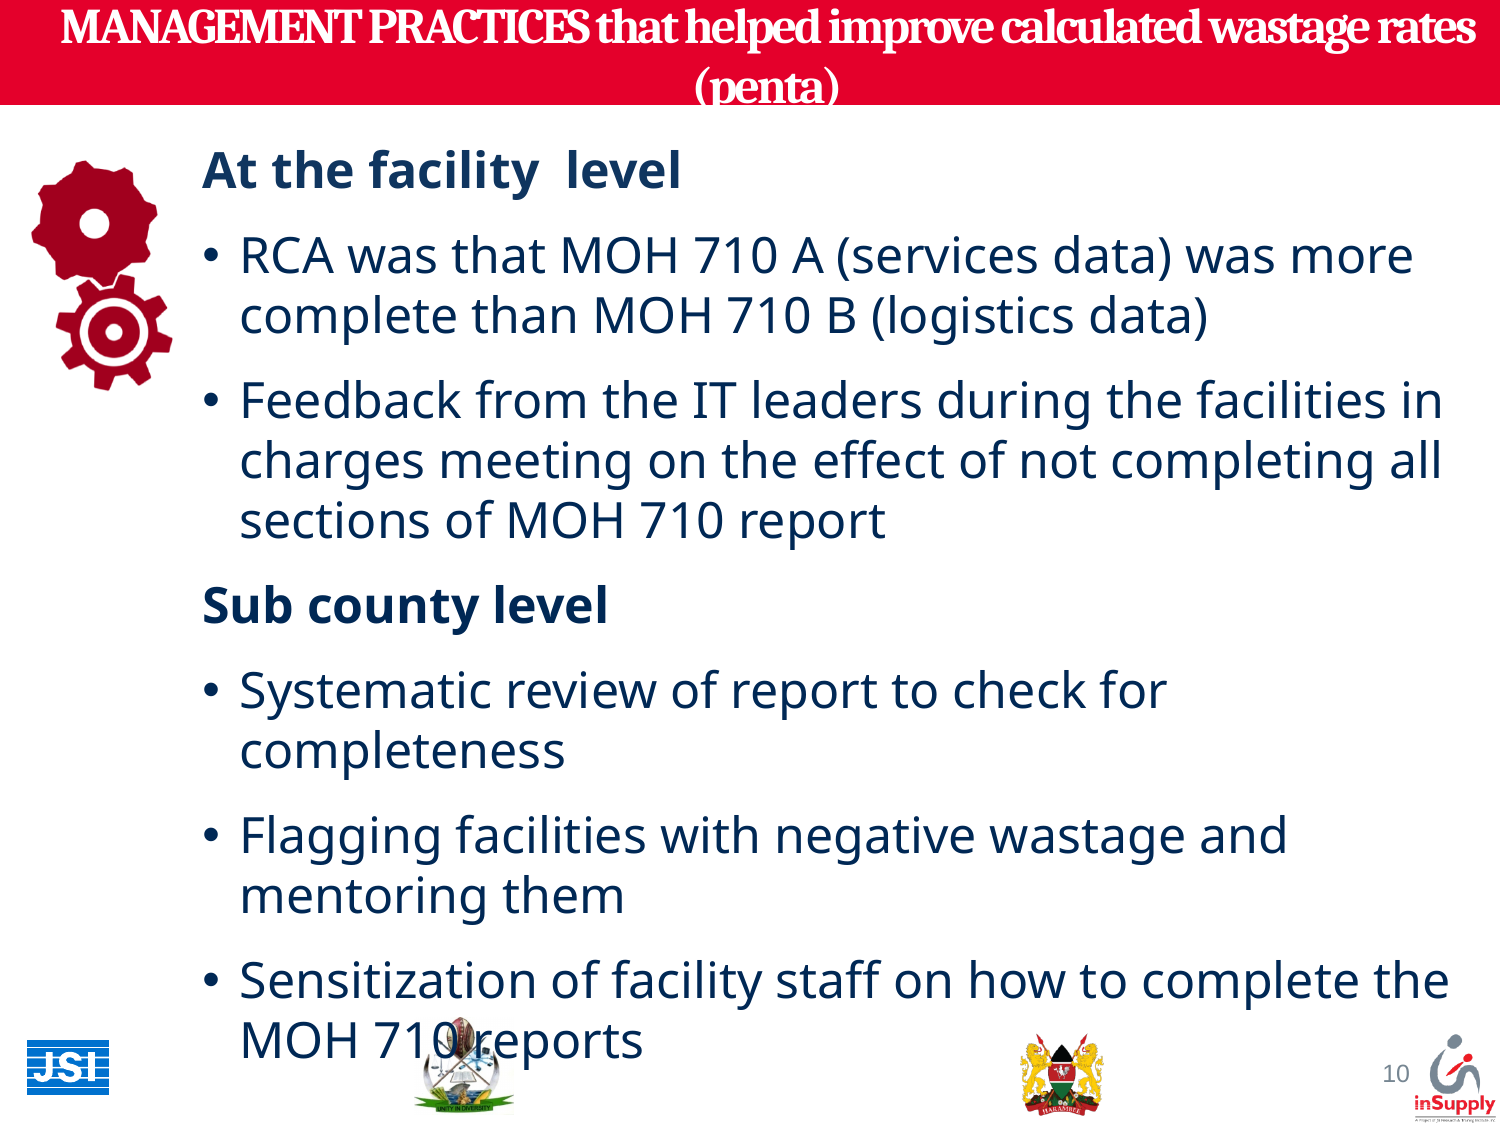

MANAGEMENT PRACTICES that helped improve calculated wastage rates (penta)
At the facility level
RCA was that MOH 710 A (services data) was more complete than MOH 710 B (logistics data)
Feedback from the IT leaders during the facilities in charges meeting on the effect of not completing all sections of MOH 710 report
Sub county level
Systematic review of report to check for completeness
Flagging facilities with negative wastage and mentoring them
Sensitization of facility staff on how to complete the MOH 710 reports